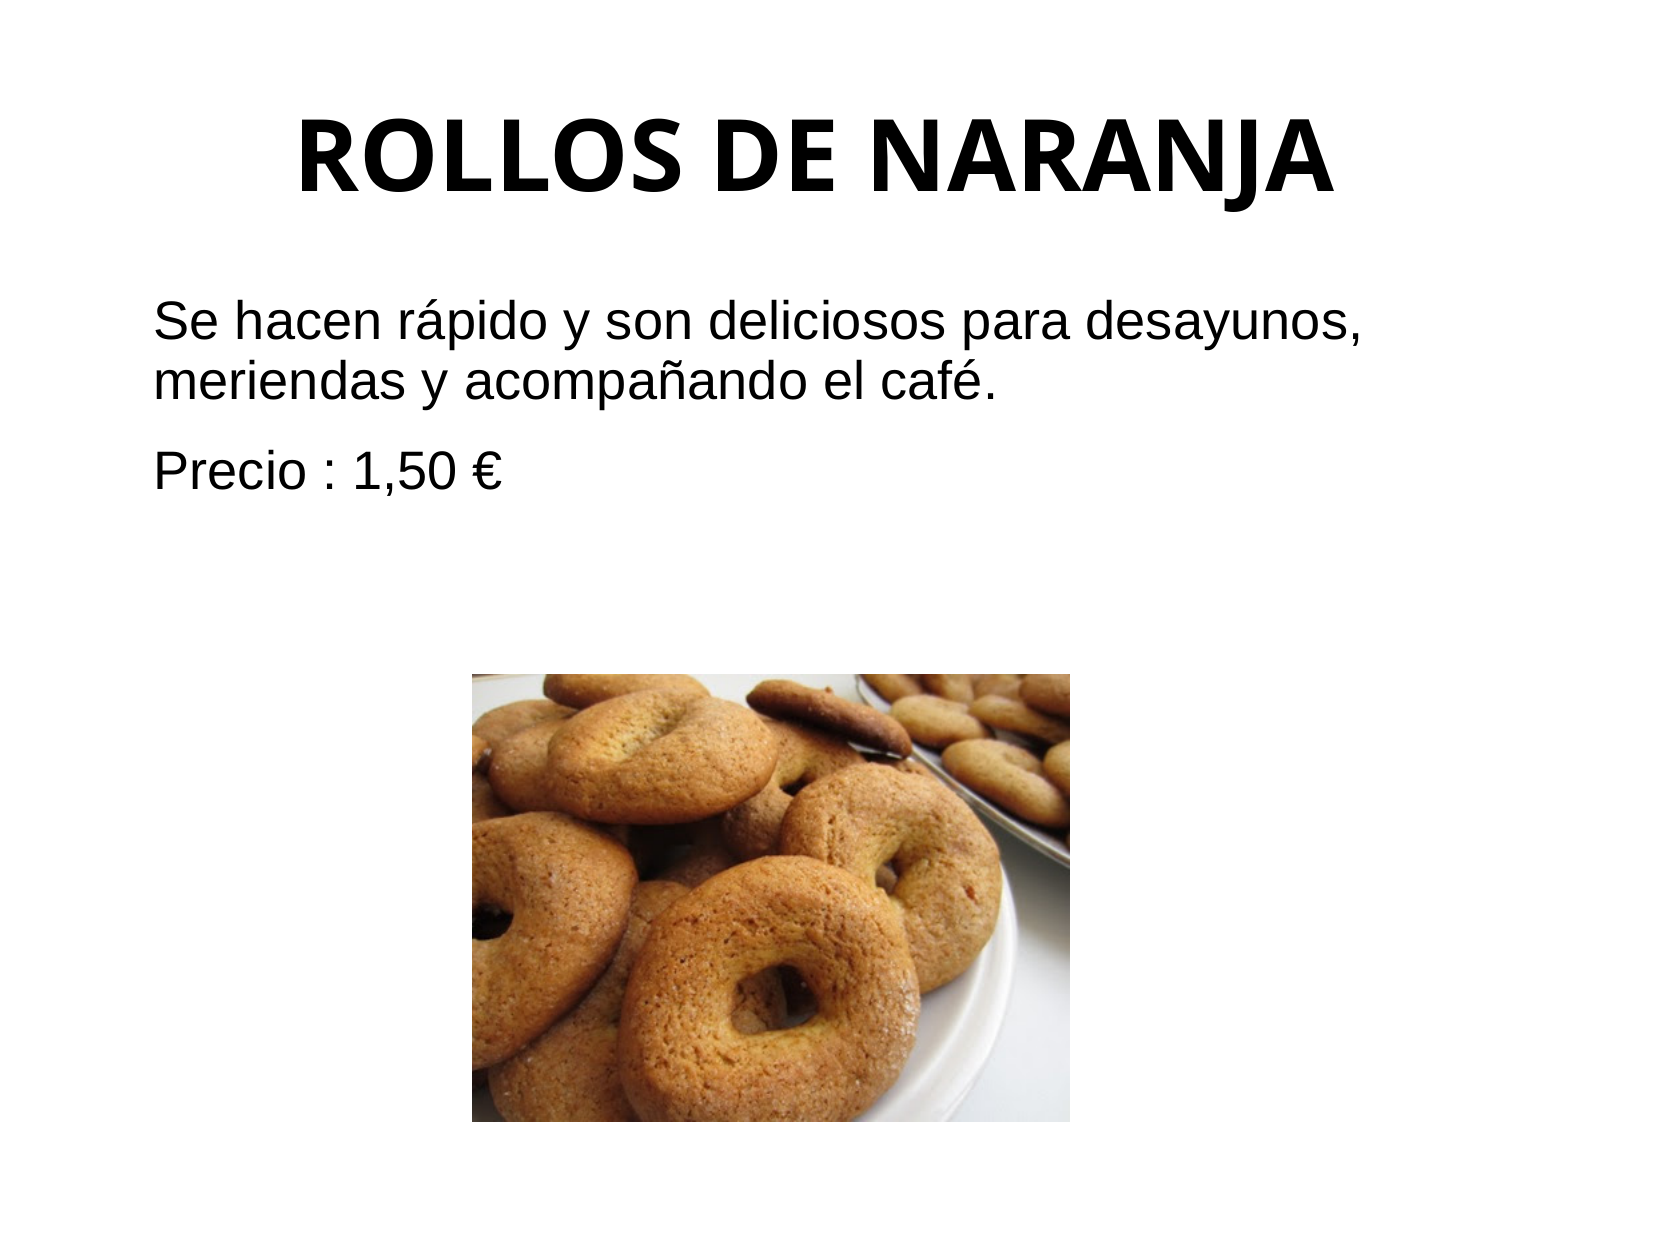

# ROLLOS DE NARANJA
Se hacen rápido y son deliciosos para desayunos, meriendas y acompañando el café.
Precio : 1,50 €